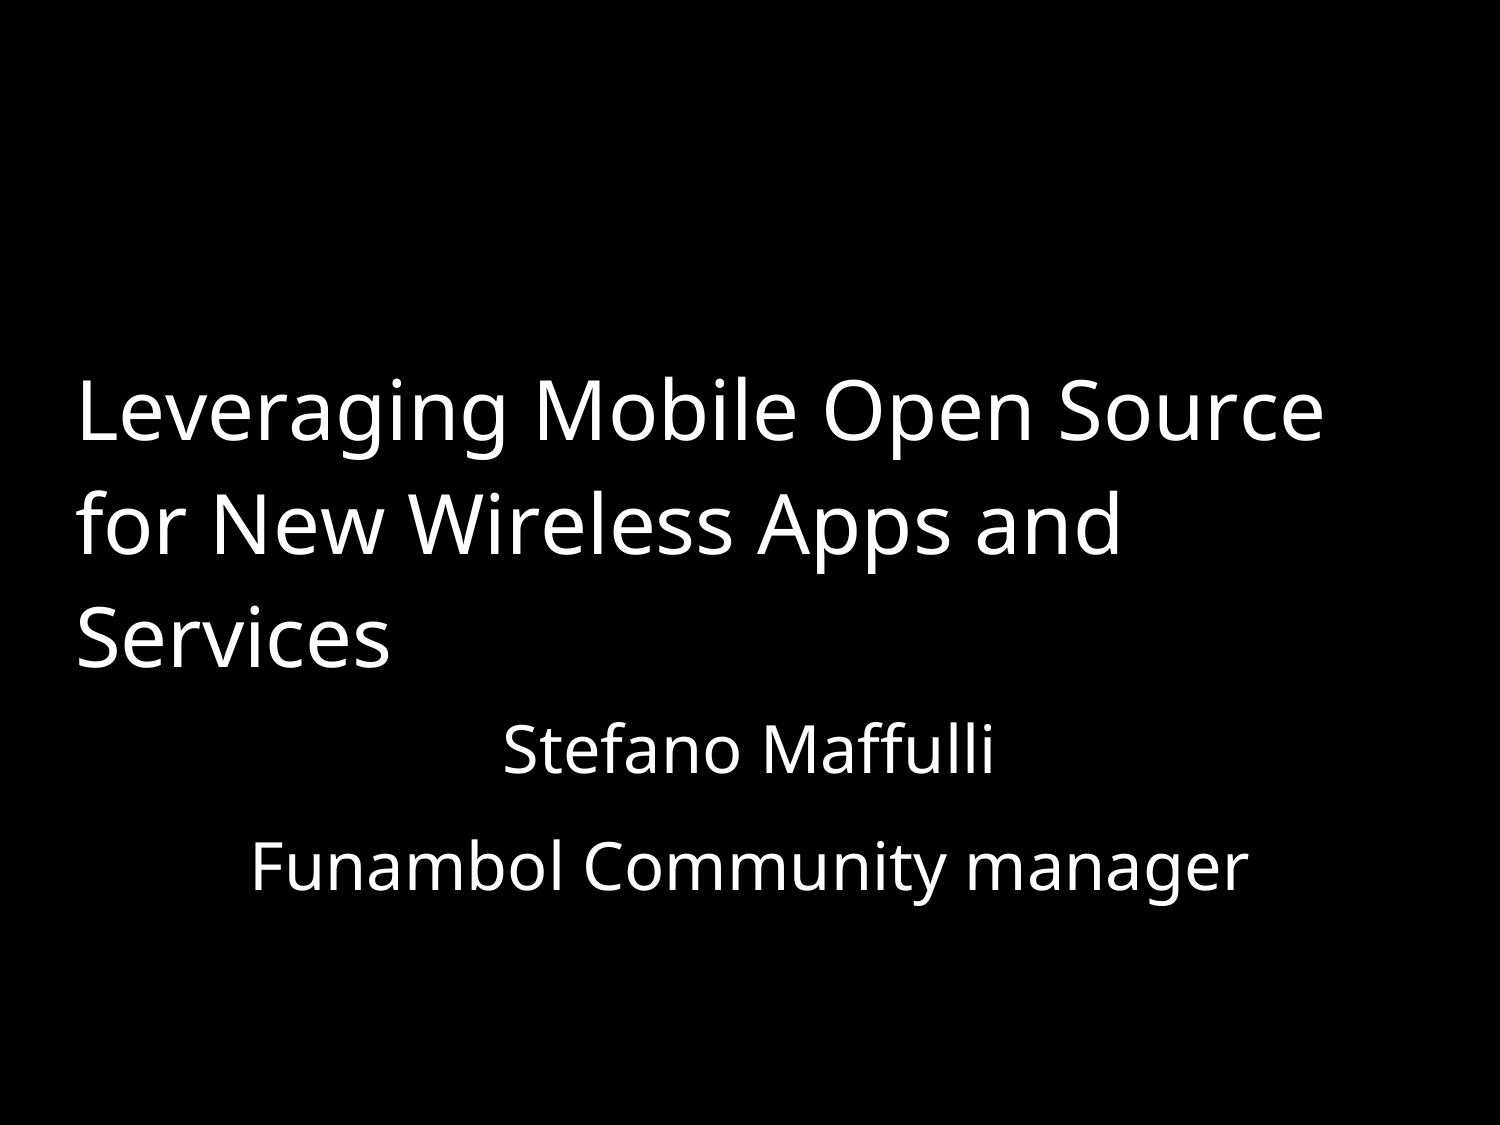

# Leveraging Mobile Open Source for New Wireless Apps and Services
Stefano Maffulli
Funambol Community manager